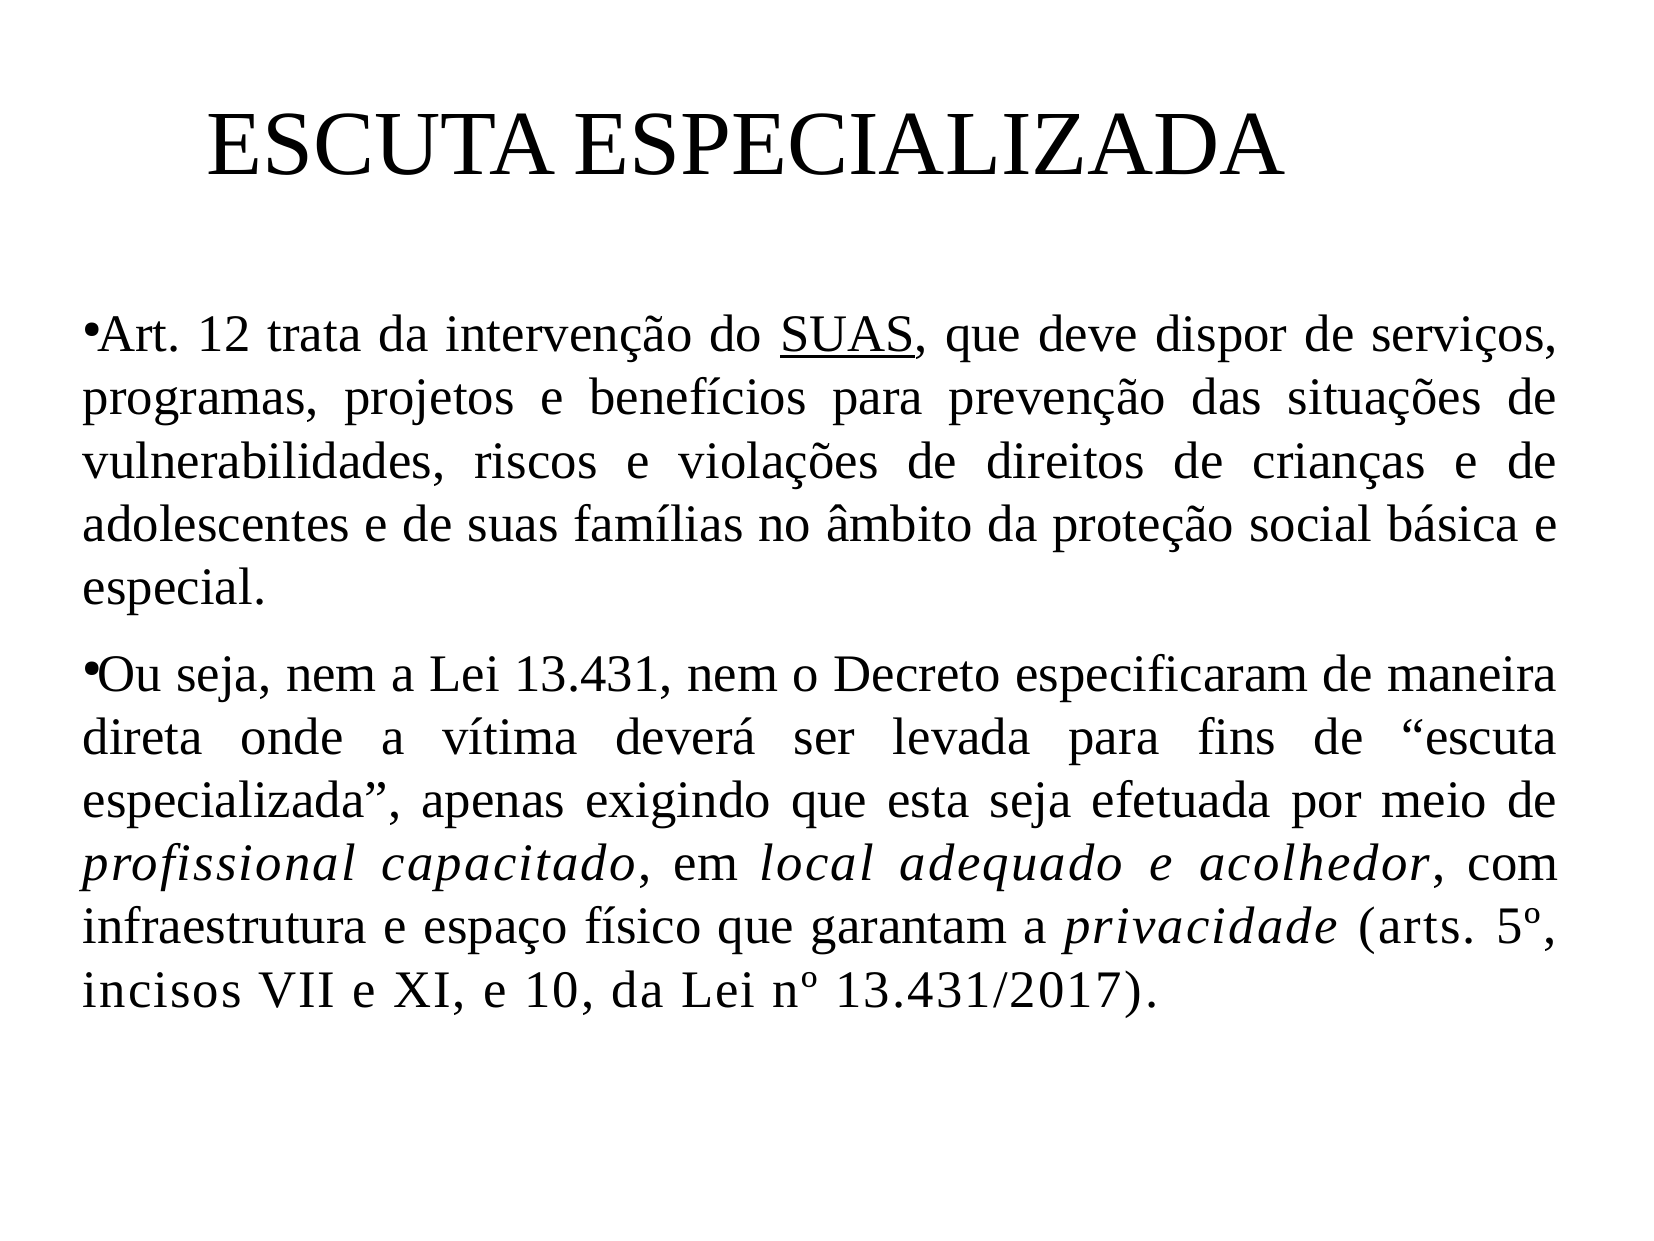

# ESCUTA ESPECIALIZADA
Art. 12 trata da intervenção do SUAS, que deve dispor de serviços, programas, projetos e benefícios para prevenção das situações de vulnerabilidades, riscos e violações de direitos de crianças e de adolescentes e de suas famílias no âmbito da proteção social básica e especial.
Ou seja, nem a Lei 13.431, nem o Decreto especificaram de maneira direta onde a vítima deverá ser levada para fins de “escuta especializada”, apenas exigindo que esta seja efetuada por meio de profissional capacitado, em local adequado e acolhedor, com infraestrutura e espaço físico que garantam a privacidade (arts. 5º, incisos VII e XI, e 10, da Lei nº 13.431/2017).